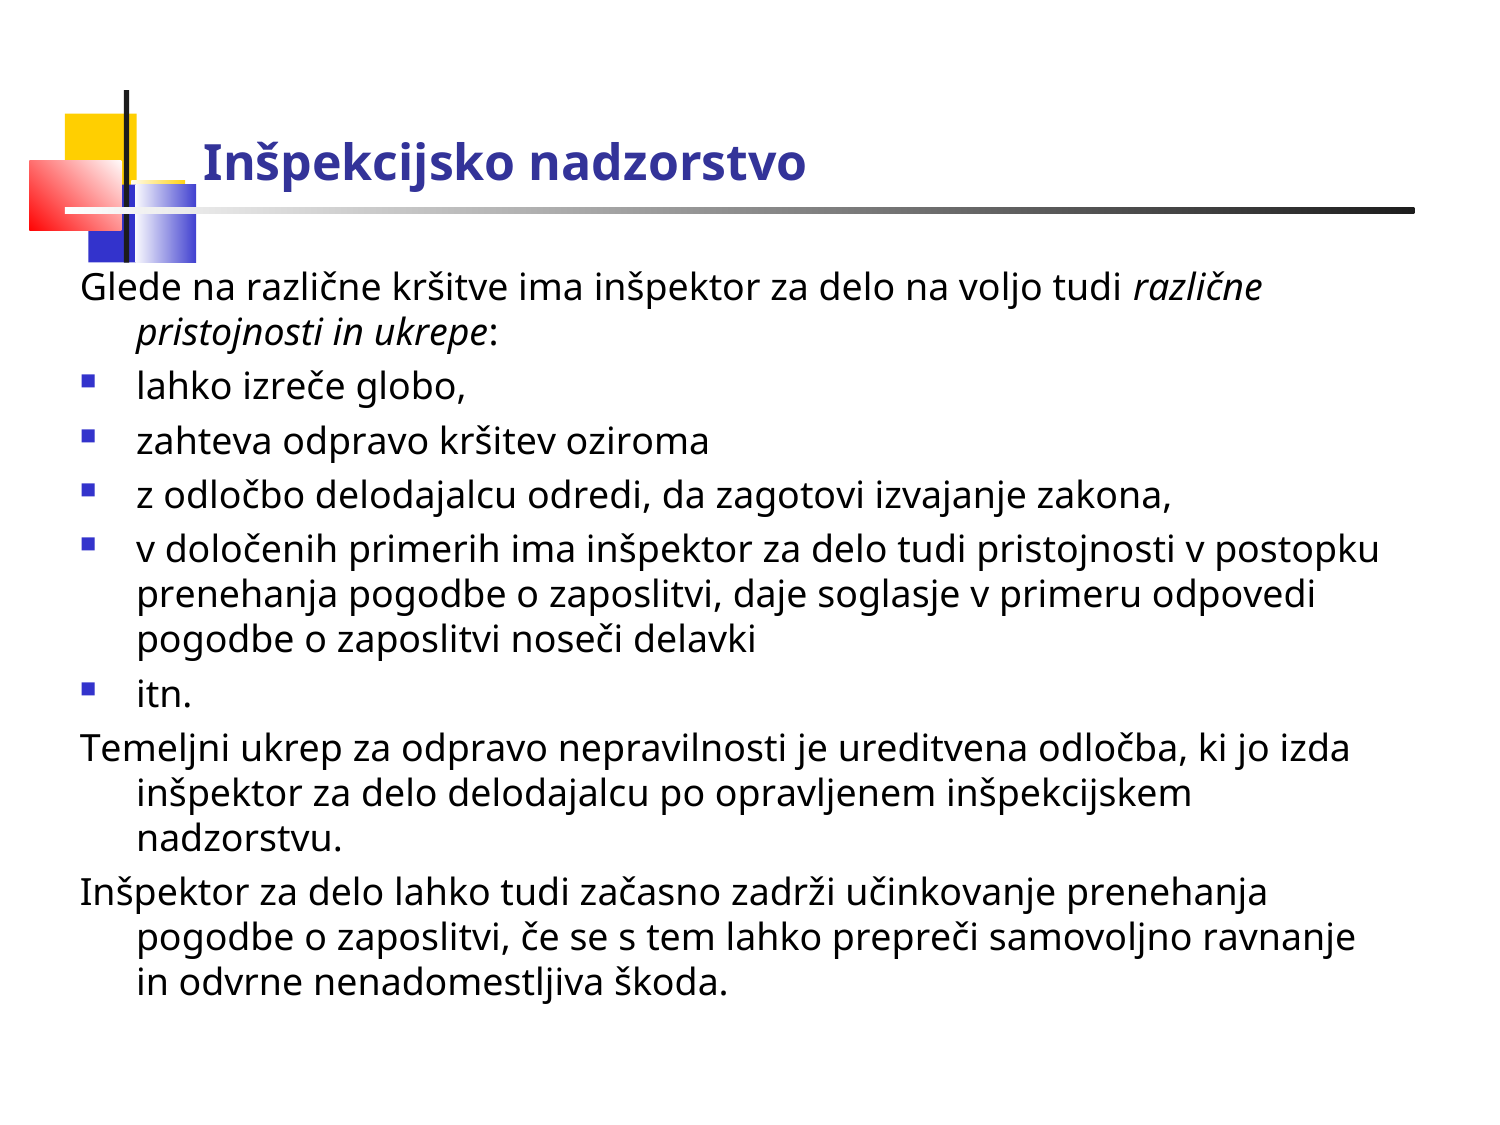

# Inšpekcijsko nadzorstvo
Glede na različne kršitve ima inšpektor za delo na voljo tudi različne pristojnosti in ukrepe:
lahko izreče globo,
zahteva odpravo kršitev oziroma
z odločbo delodajalcu odredi, da zagotovi izvajanje zakona,
v določenih primerih ima inšpektor za delo tudi pristojnosti v postopku prenehanja pogodbe o zaposlitvi, daje soglasje v primeru odpovedi pogodbe o zaposlitvi noseči delavki
itn.
Temeljni ukrep za odpravo nepravilnosti je ureditvena odločba, ki jo izda inšpektor za delo delodajalcu po opravljenem inšpekcijskem nadzorstvu.
Inšpektor za delo lahko tudi začasno zadrži učinkovanje prenehanja pogodbe o zaposlitvi, če se s tem lahko prepreči samovoljno ravnanje in odvrne nenadomestljiva škoda.